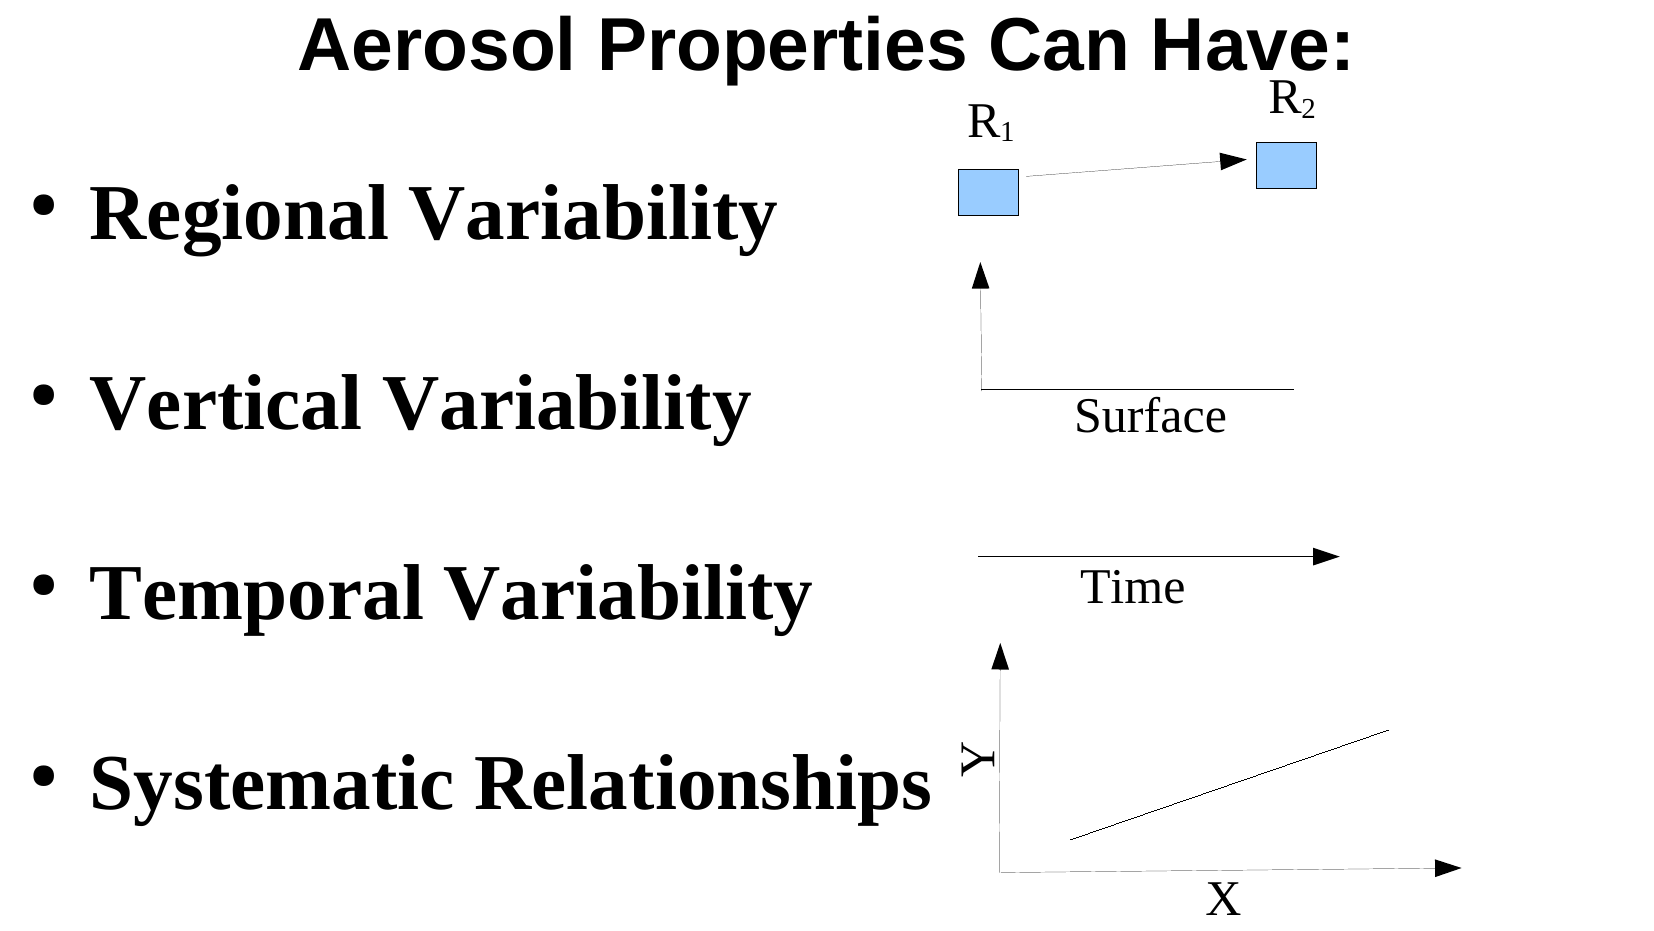

# Aerosol Properties Can Have:
R2
Regional Variability
Vertical Variability
Temporal Variability
Systematic Relationships
R1
Surface
Time
Y
X